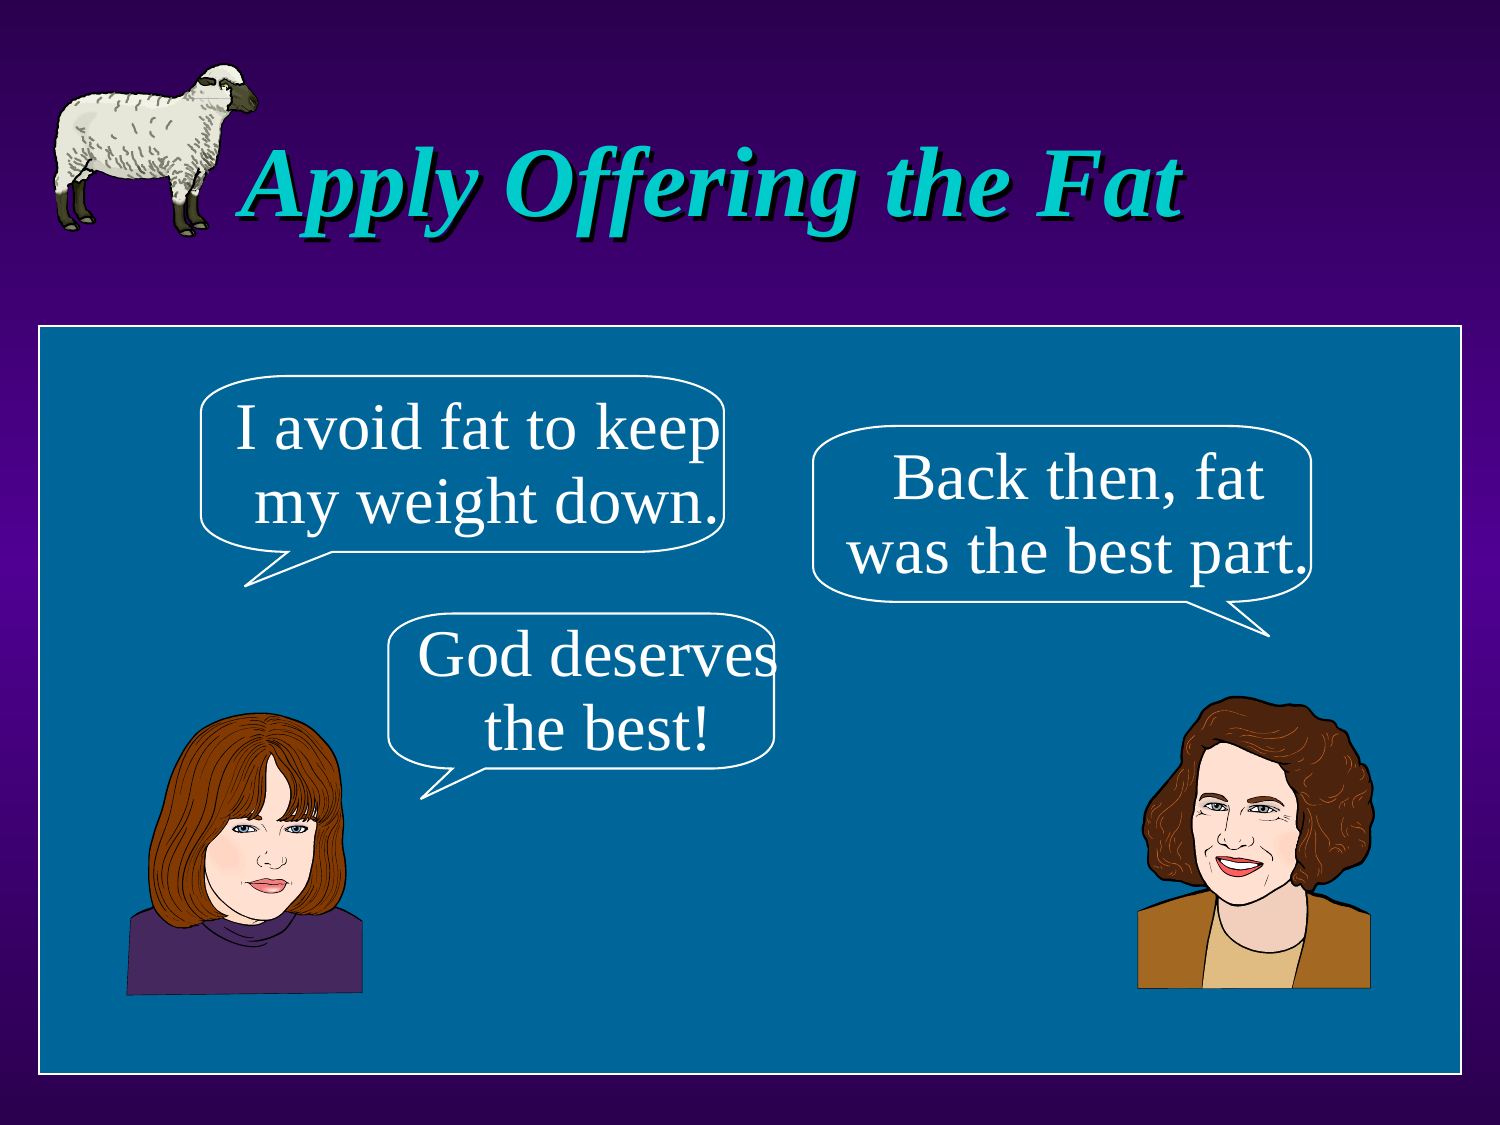

# Apply Offering the Fat
I avoid fat to keep
 my weight down.
Back then, fat
was the best part.
God deserves
the best!